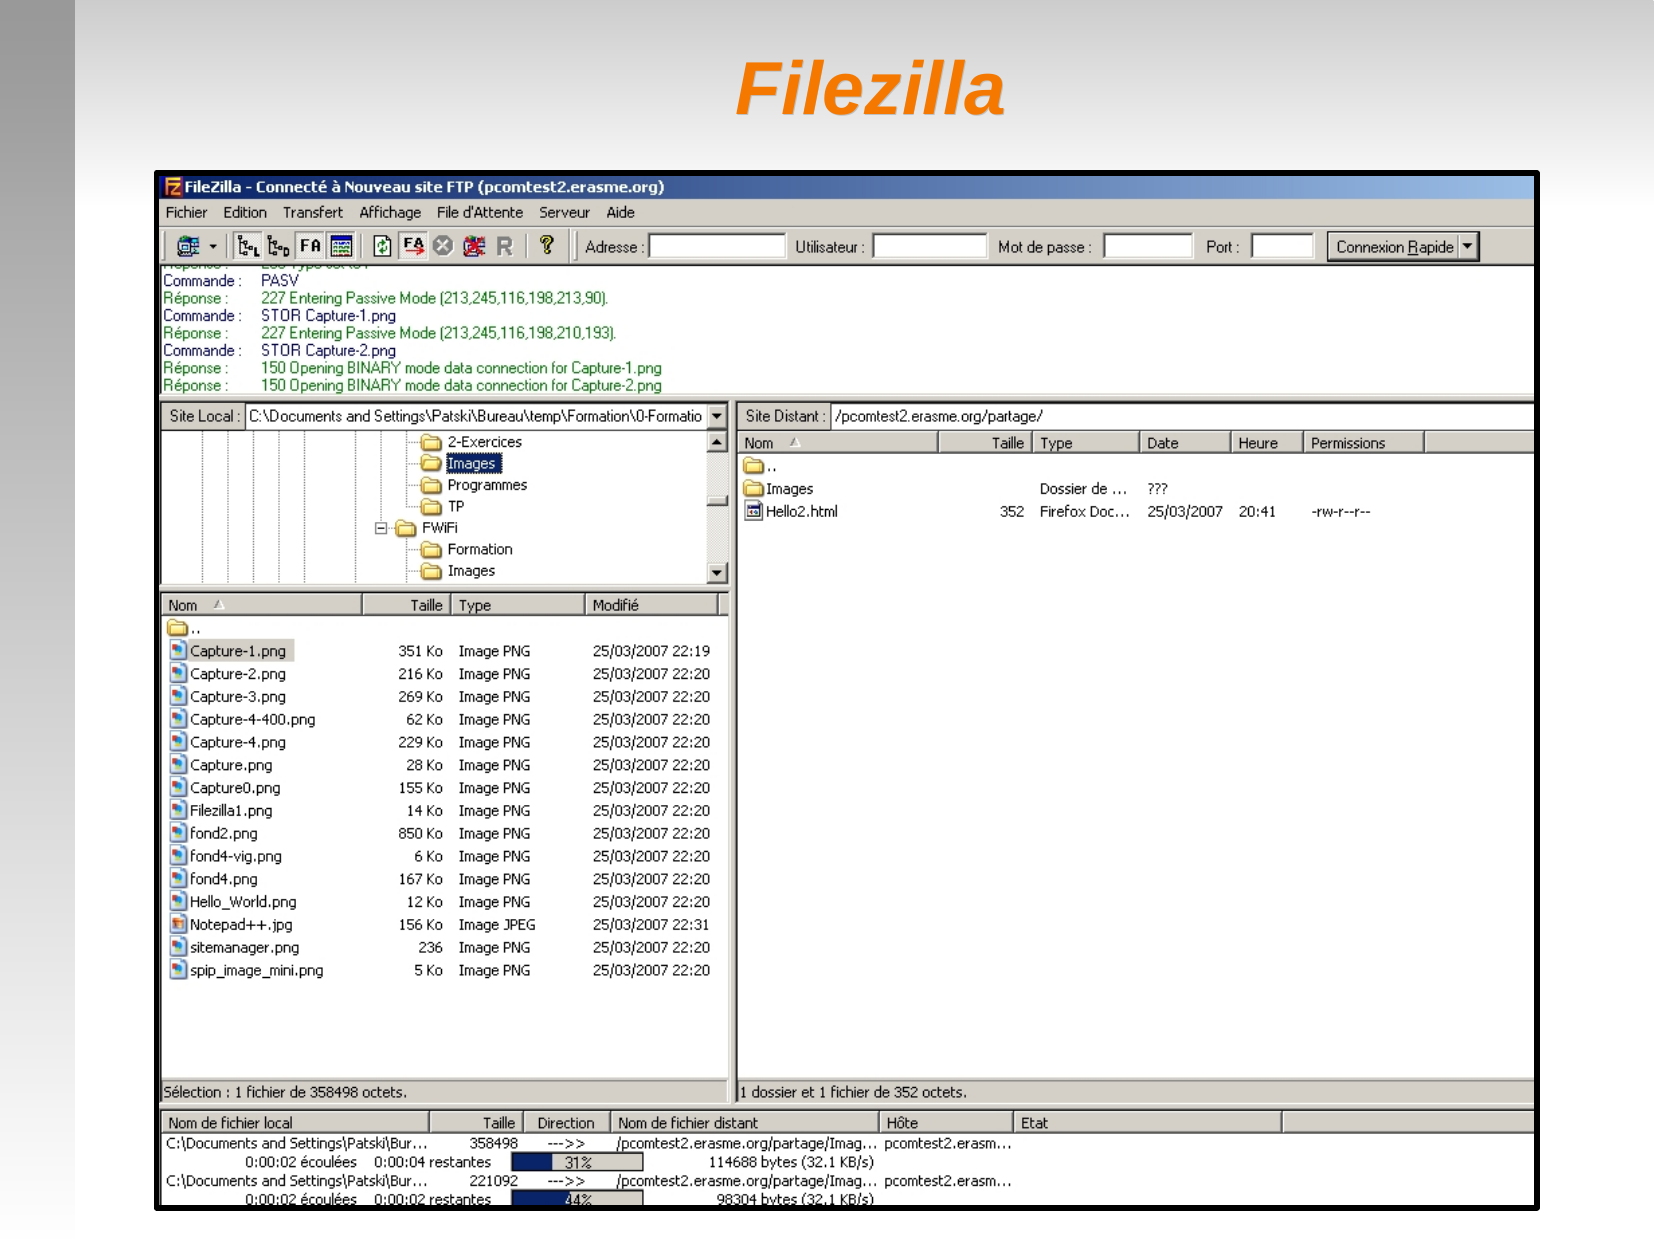

# Filezilla
Client FTP libre (GPL) et gratuit